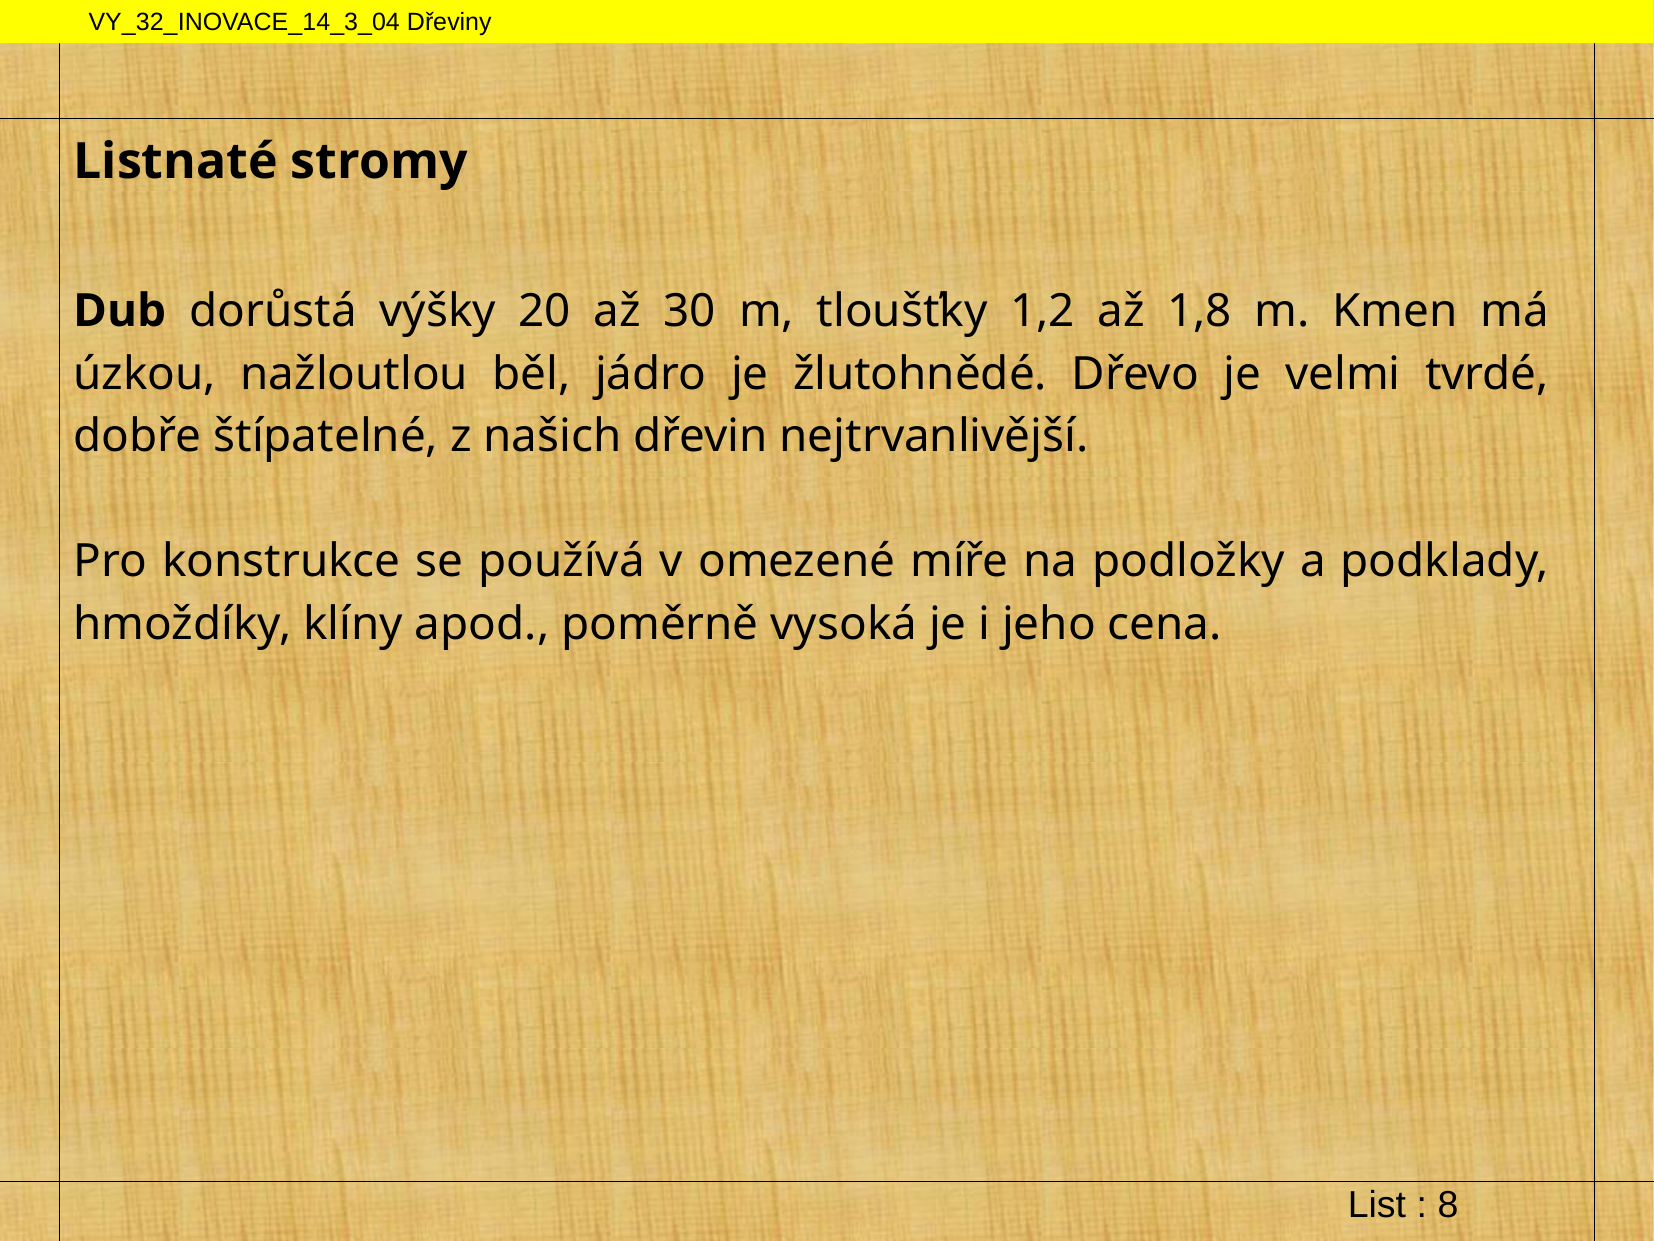

VY_32_INOVACE_14_3_04 Dřeviny
Listnaté stromy
Dub dorůstá výšky 20 až 30 m, tloušťky 1,2 až 1,8 m. Kmen má úzkou, nažloutlou běl, jádro je žlutohnědé. Dřevo je velmi tvrdé, dobře štípatelné, z našich dřevin nejtrvanlivější.
Pro konstrukce se používá v omezené míře na podložky a podklady, hmoždíky, klíny apod., poměrně vysoká je i jeho cena.
List :